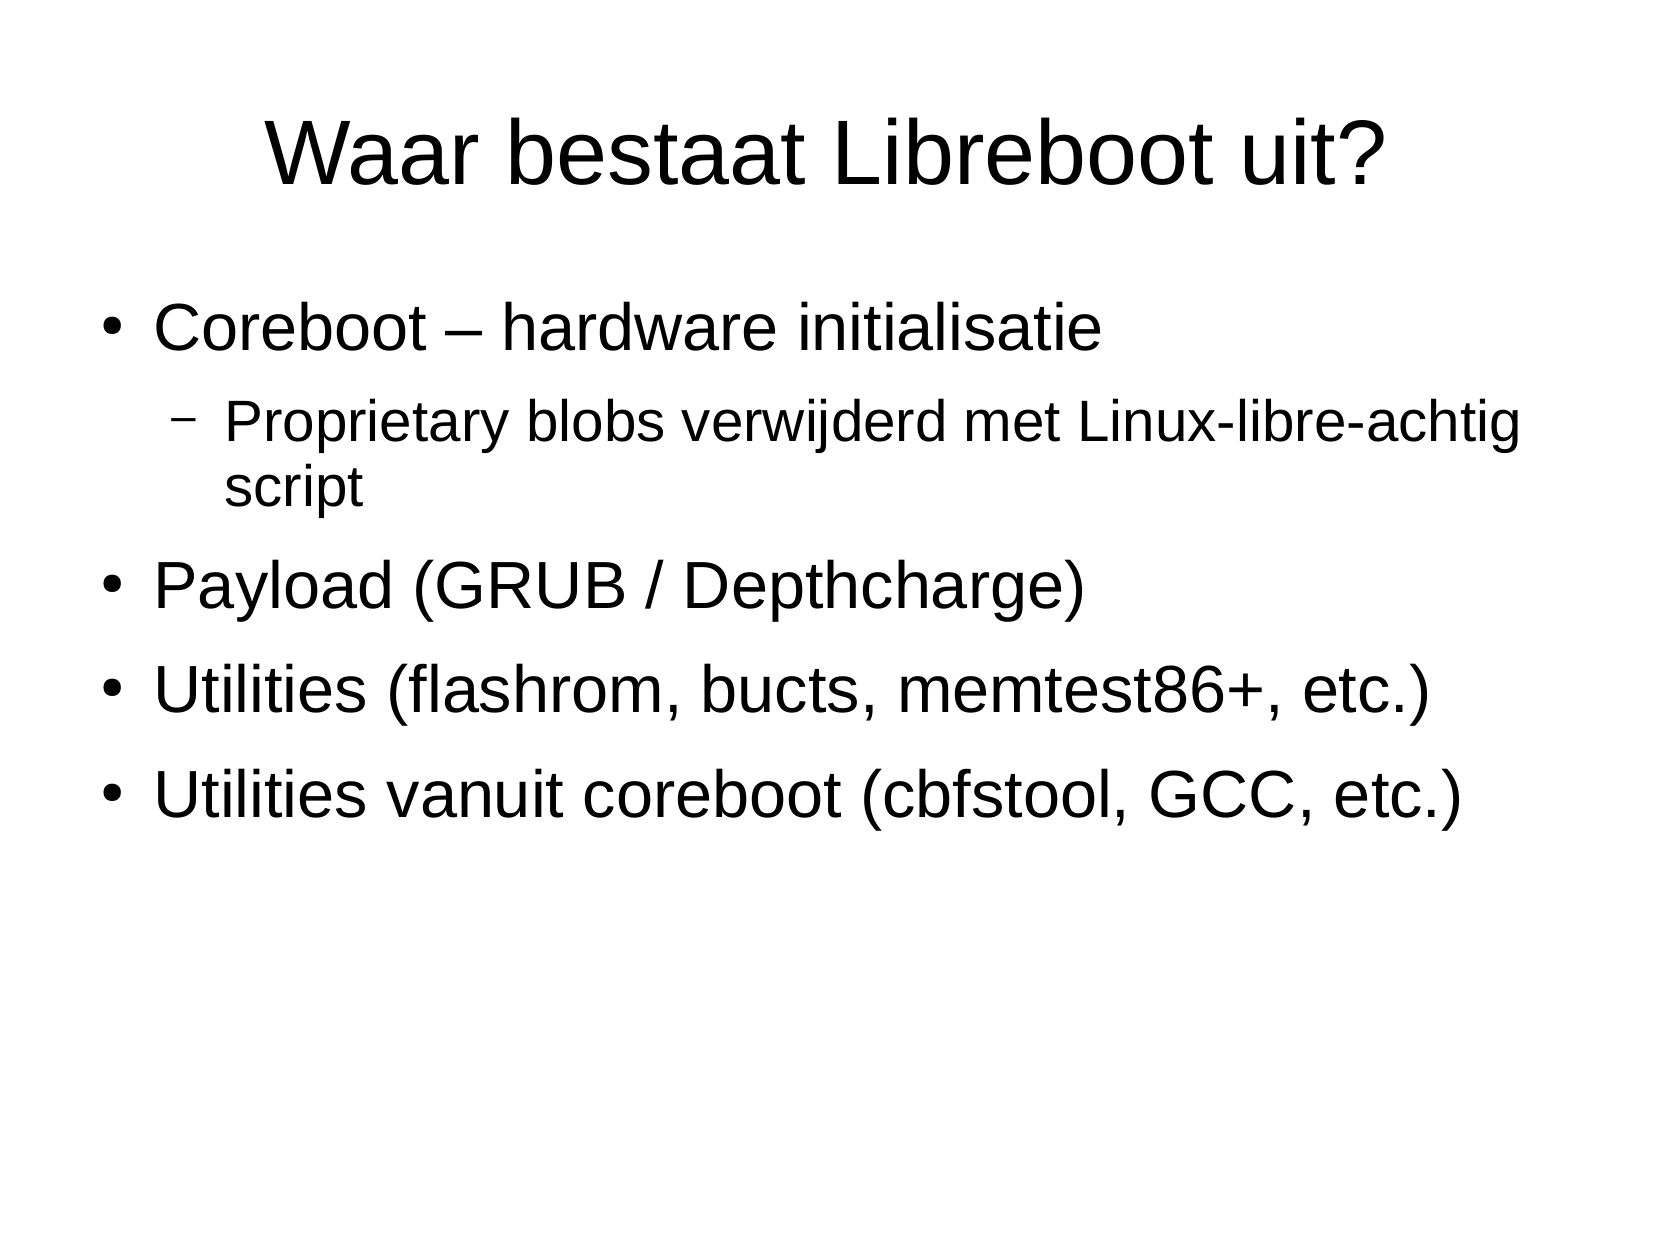

# Waar bestaat Libreboot uit?
Coreboot – hardware initialisatie
Proprietary blobs verwijderd met Linux-libre-achtig script
Payload (GRUB / Depthcharge)
Utilities (flashrom, bucts, memtest86+, etc.)
Utilities vanuit coreboot (cbfstool, GCC, etc.)